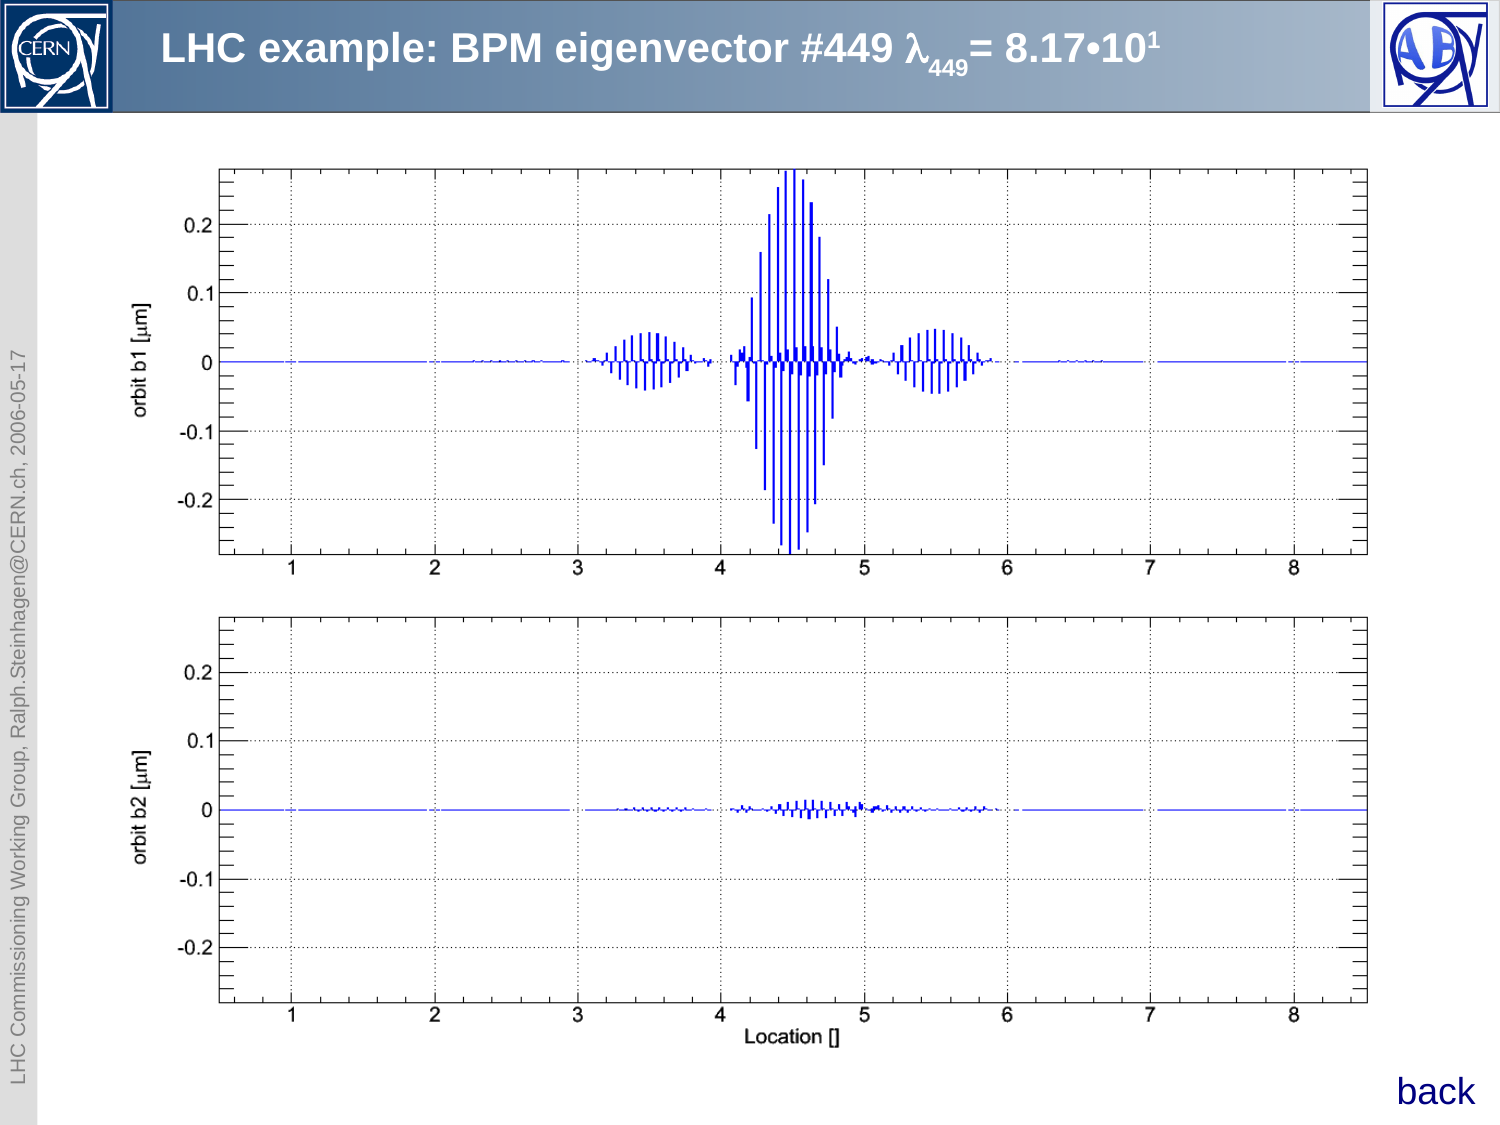

# LHC example: BPM eigenvector #449 l449= 8.17•101
back